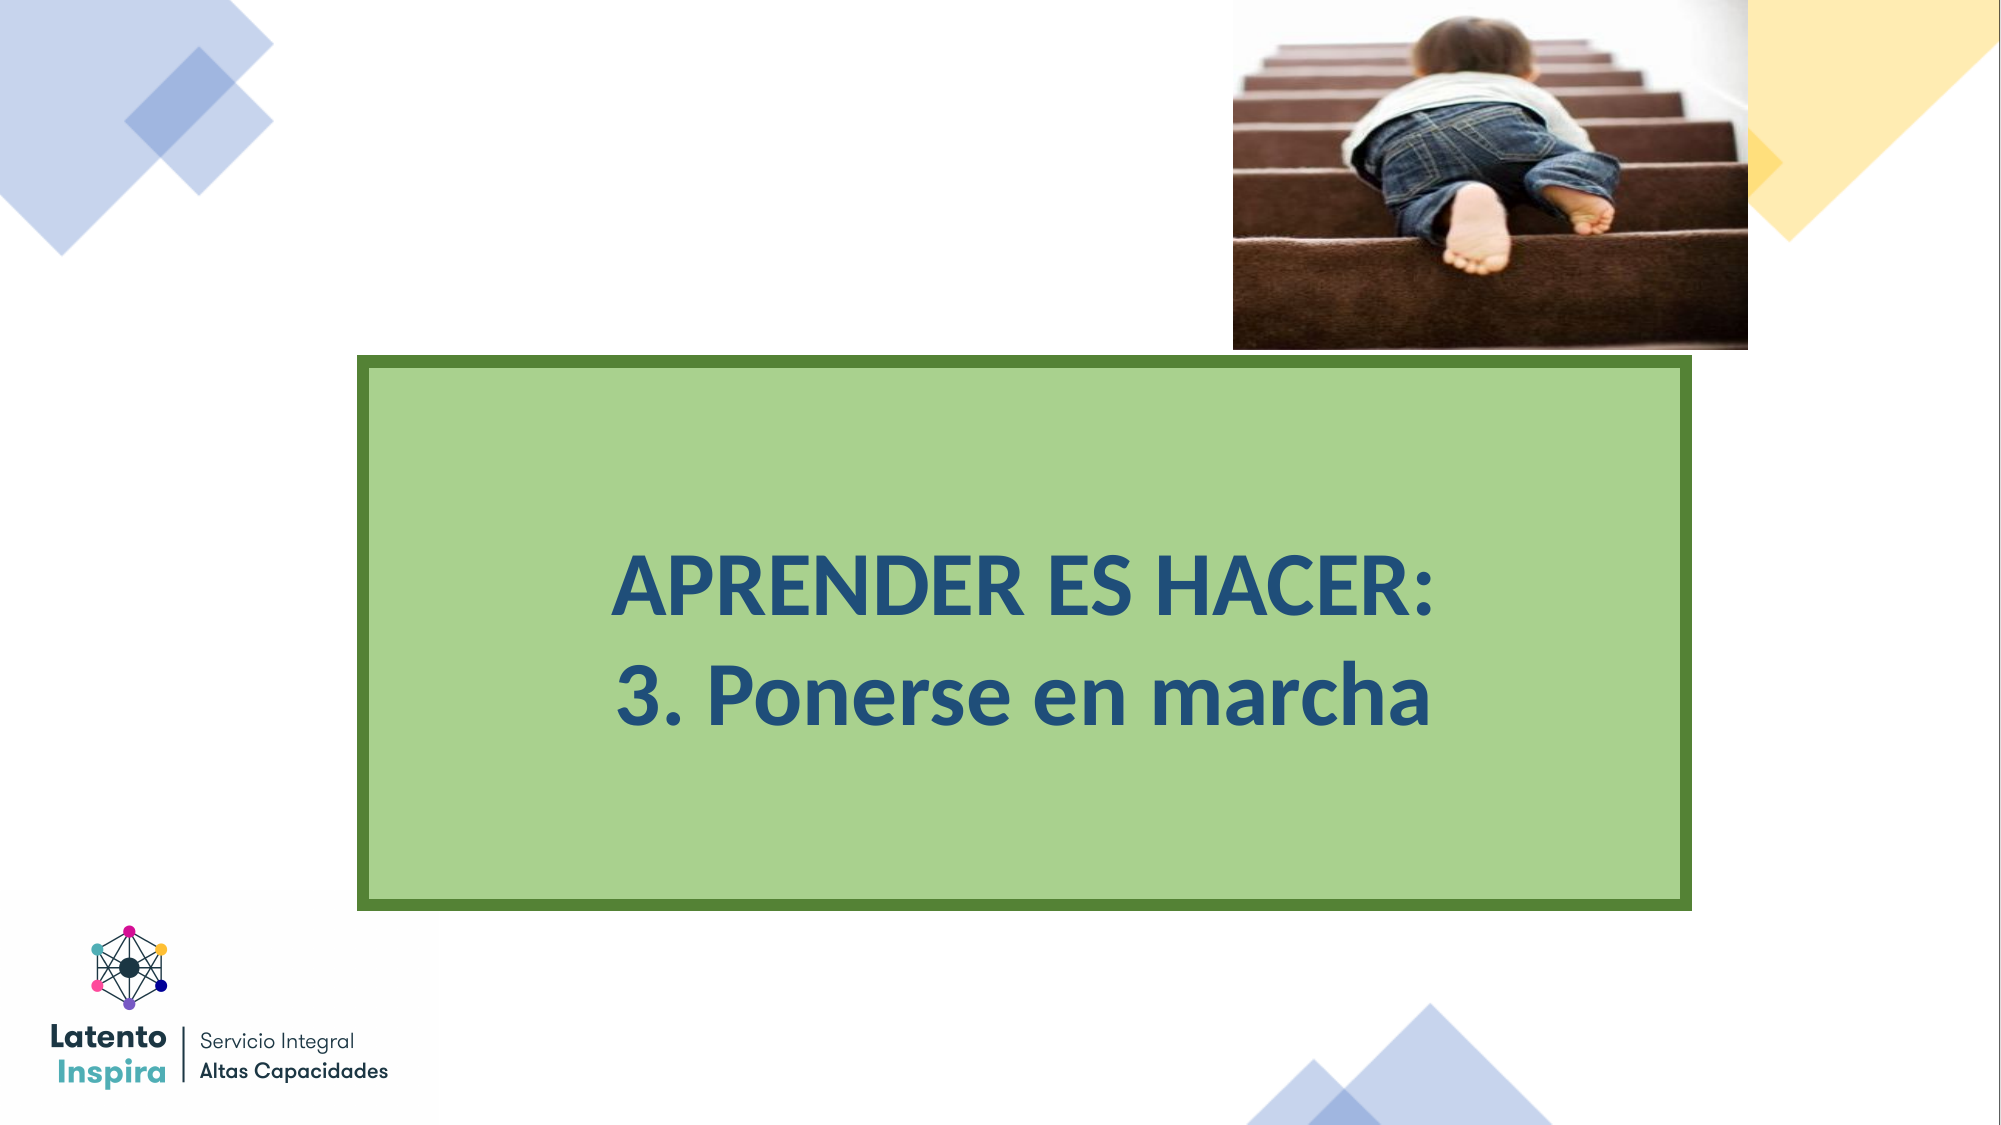

APRENDER ES HACER:
3. Ponerse en marcha